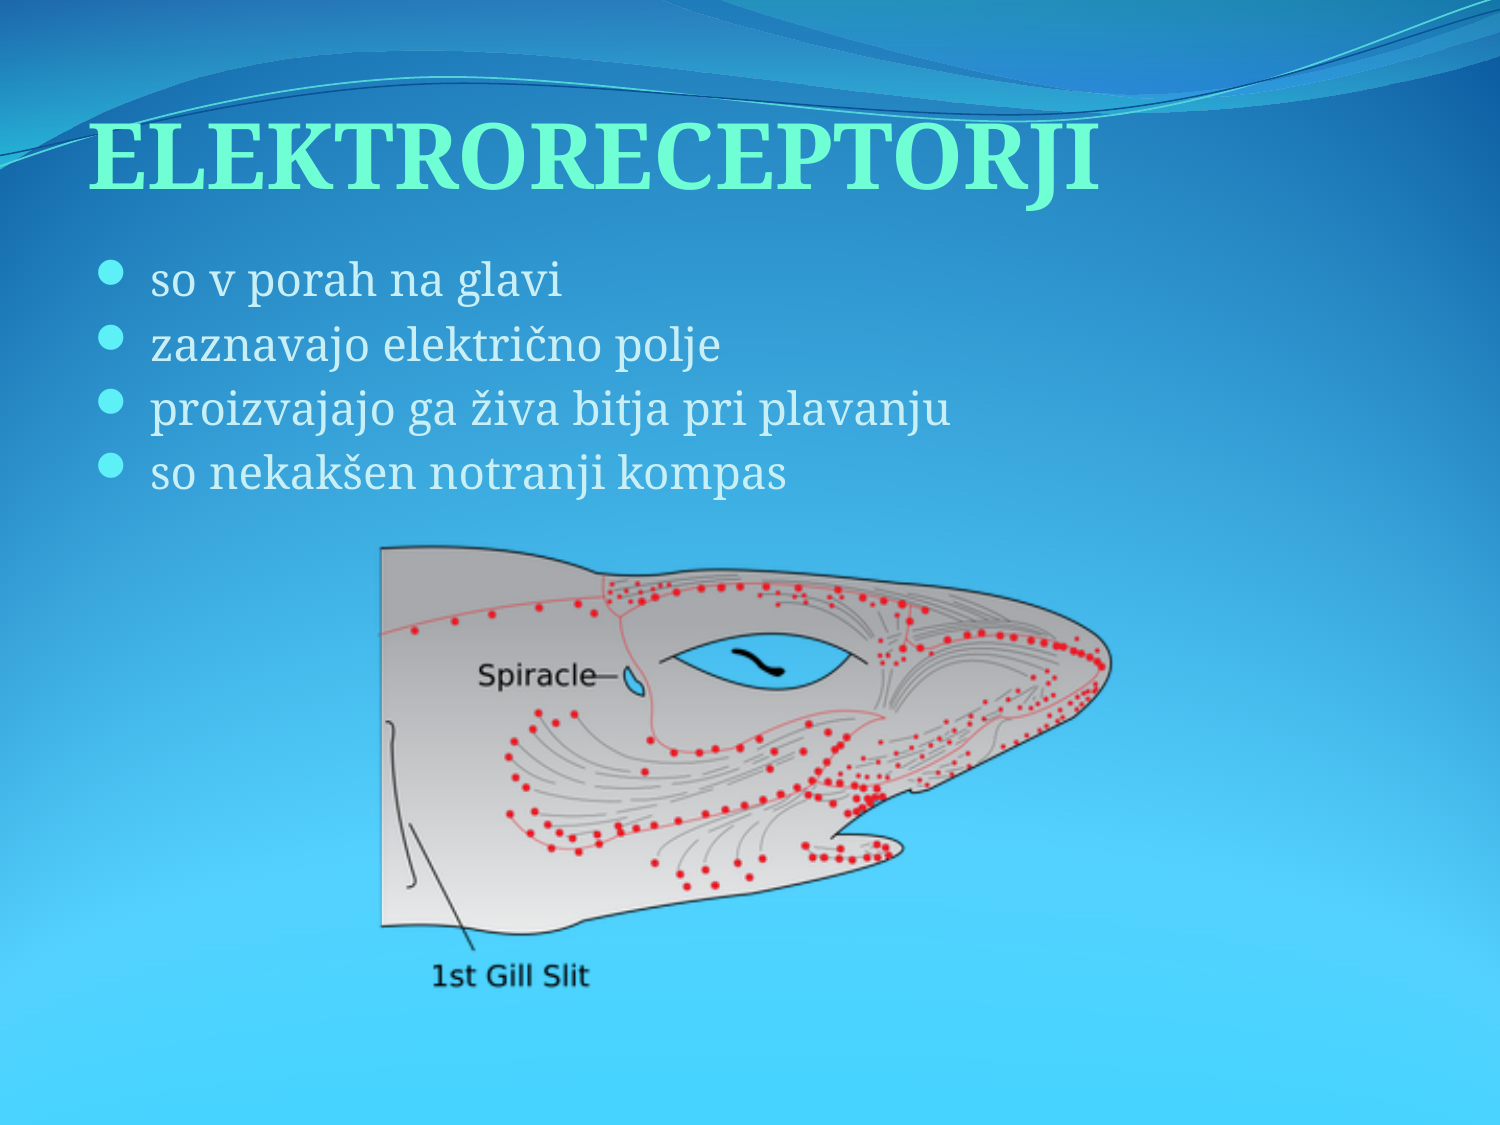

# ELEKTRORECEPTORJI
 so v porah na glavi
 zaznavajo električno polje
 proizvajajo ga živa bitja pri plavanju
 so nekakšen notranji kompas